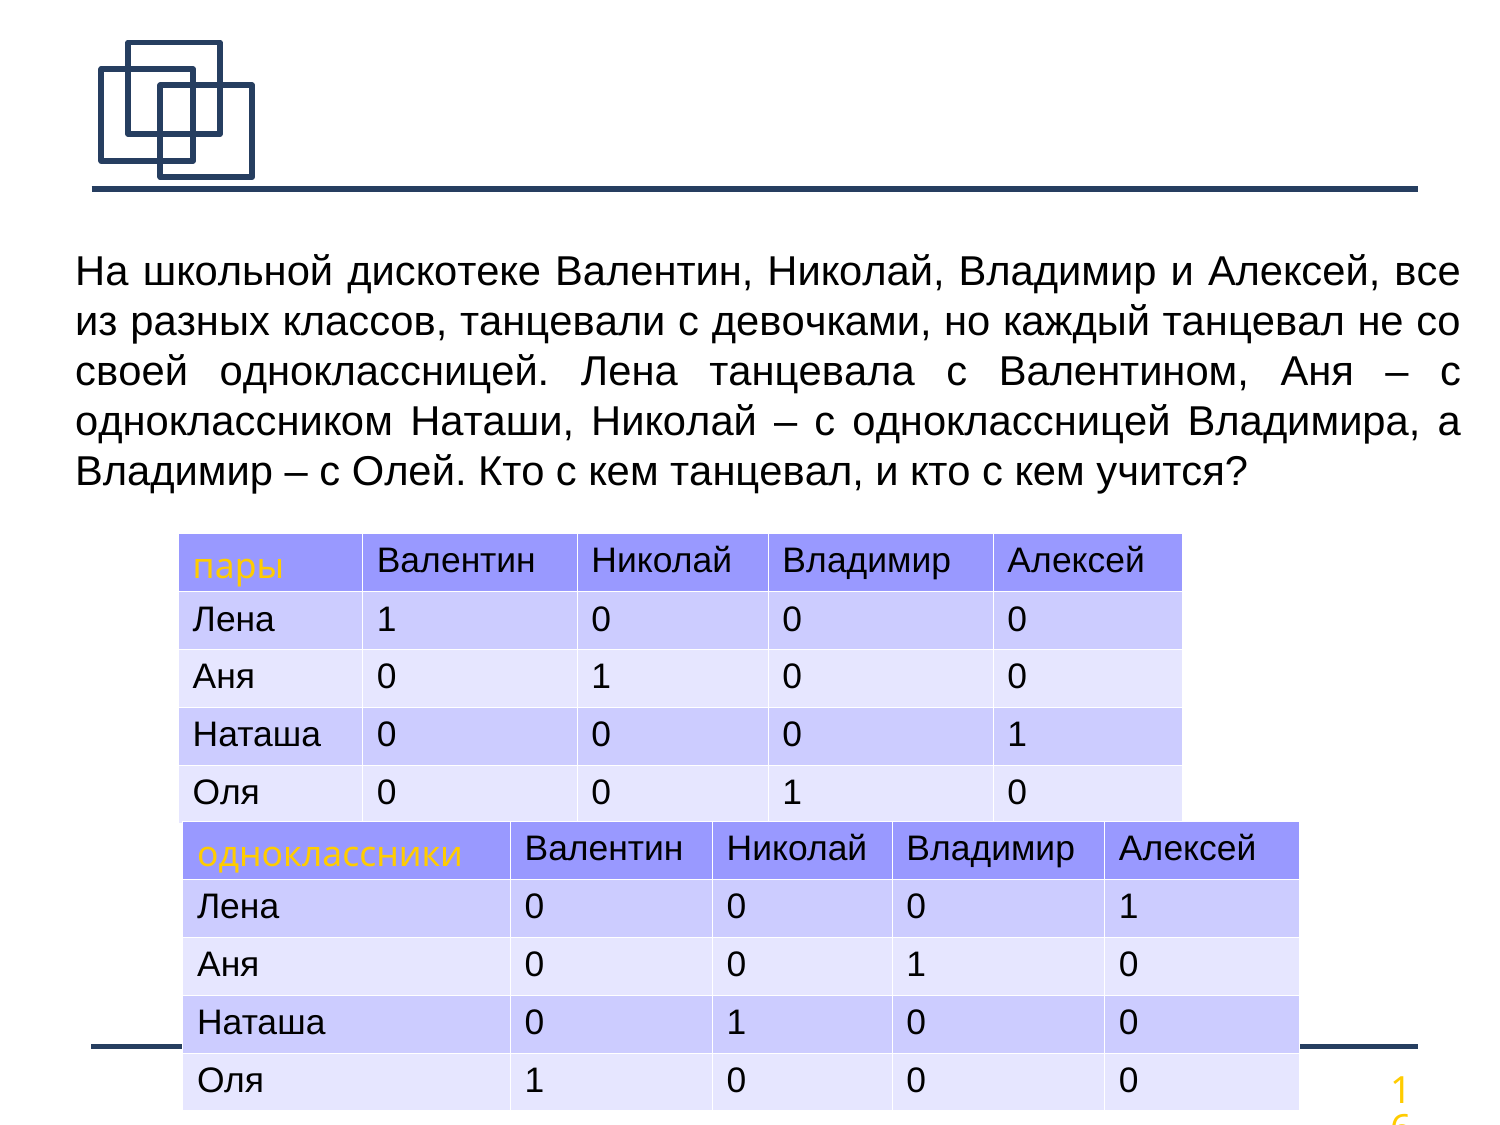

На школьной дискотеке Валентин, Николай, Владимир и Алексей, все из разных классов, танцевали с девочками, но каждый танцевал не со своей одноклассницей. Лена танцевала с Валентином, Аня – с одноклассником Наташи, Николай – с одноклассницей Владимира, а Владимир – с Олей. Кто с кем танцевал, и кто с кем учится?
| пары | Валентин | Николай | Владимир | Алексей |
| --- | --- | --- | --- | --- |
| Лена | 1 | 0 | 0 | 0 |
| Аня | 0 | 1 | 0 | 0 |
| Наташа | 0 | 0 | 0 | 1 |
| Оля | 0 | 0 | 1 | 0 |
| одноклассники | Валентин | Николай | Владимир | Алексей |
| --- | --- | --- | --- | --- |
| Лена | 0 | 0 | 0 | 1 |
| Аня | 0 | 0 | 1 | 0 |
| Наташа | 0 | 1 | 0 | 0 |
| Оля | 1 | 0 | 0 | 0 |